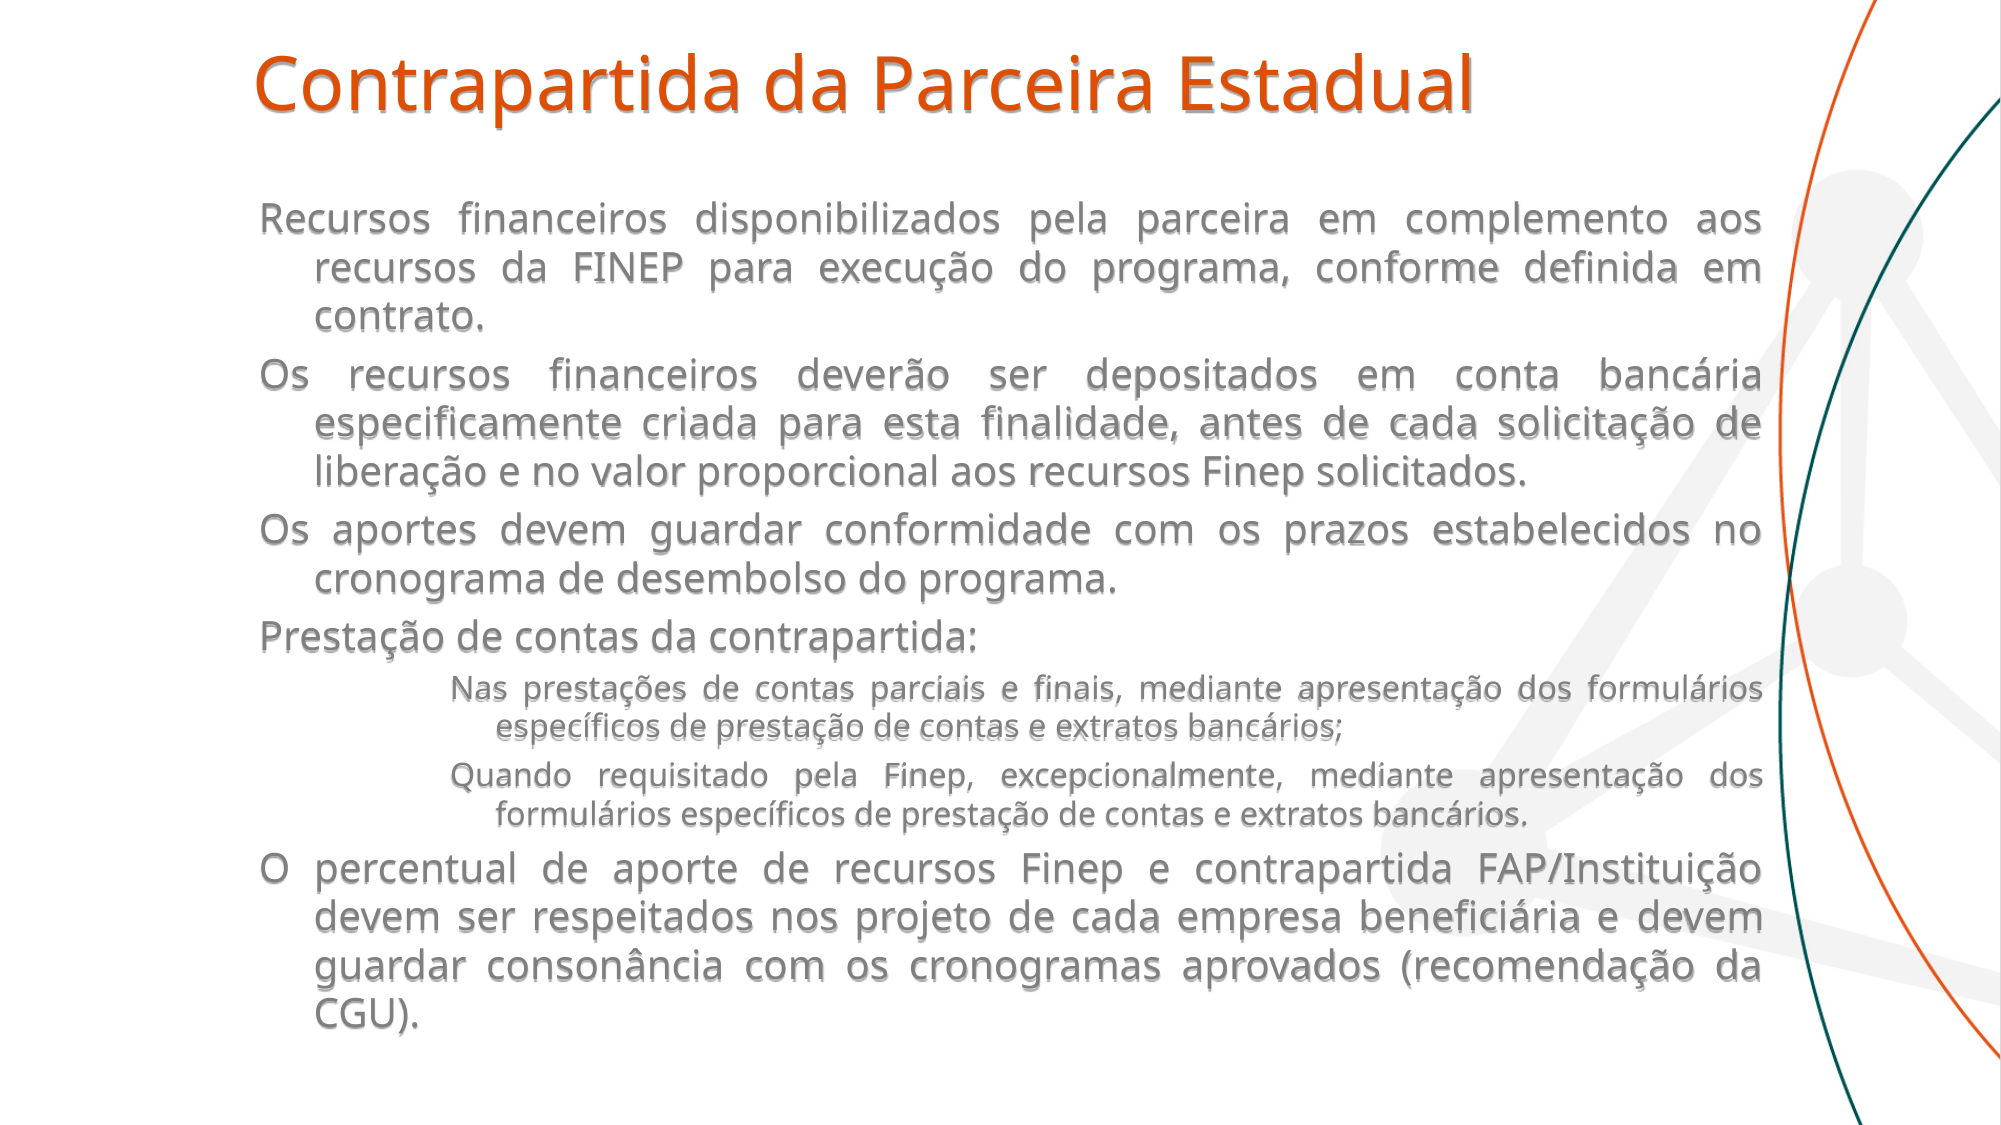

Contrapartida da Parceira Estadual
Recursos financeiros disponibilizados pela parceira em complemento aos recursos da FINEP para execução do programa, conforme definida em contrato.
Os recursos financeiros deverão ser depositados em conta bancária especificamente criada para esta finalidade, antes de cada solicitação de liberação e no valor proporcional aos recursos Finep solicitados.
Os aportes devem guardar conformidade com os prazos estabelecidos no cronograma de desembolso do programa.
Prestação de contas da contrapartida:
Nas prestações de contas parciais e finais, mediante apresentação dos formulários específicos de prestação de contas e extratos bancários;
Quando requisitado pela Finep, excepcionalmente, mediante apresentação dos formulários específicos de prestação de contas e extratos bancários.
O percentual de aporte de recursos Finep e contrapartida FAP/Instituição devem ser respeitados nos projeto de cada empresa beneficiária e devem guardar consonância com os cronogramas aprovados (recomendação da CGU).